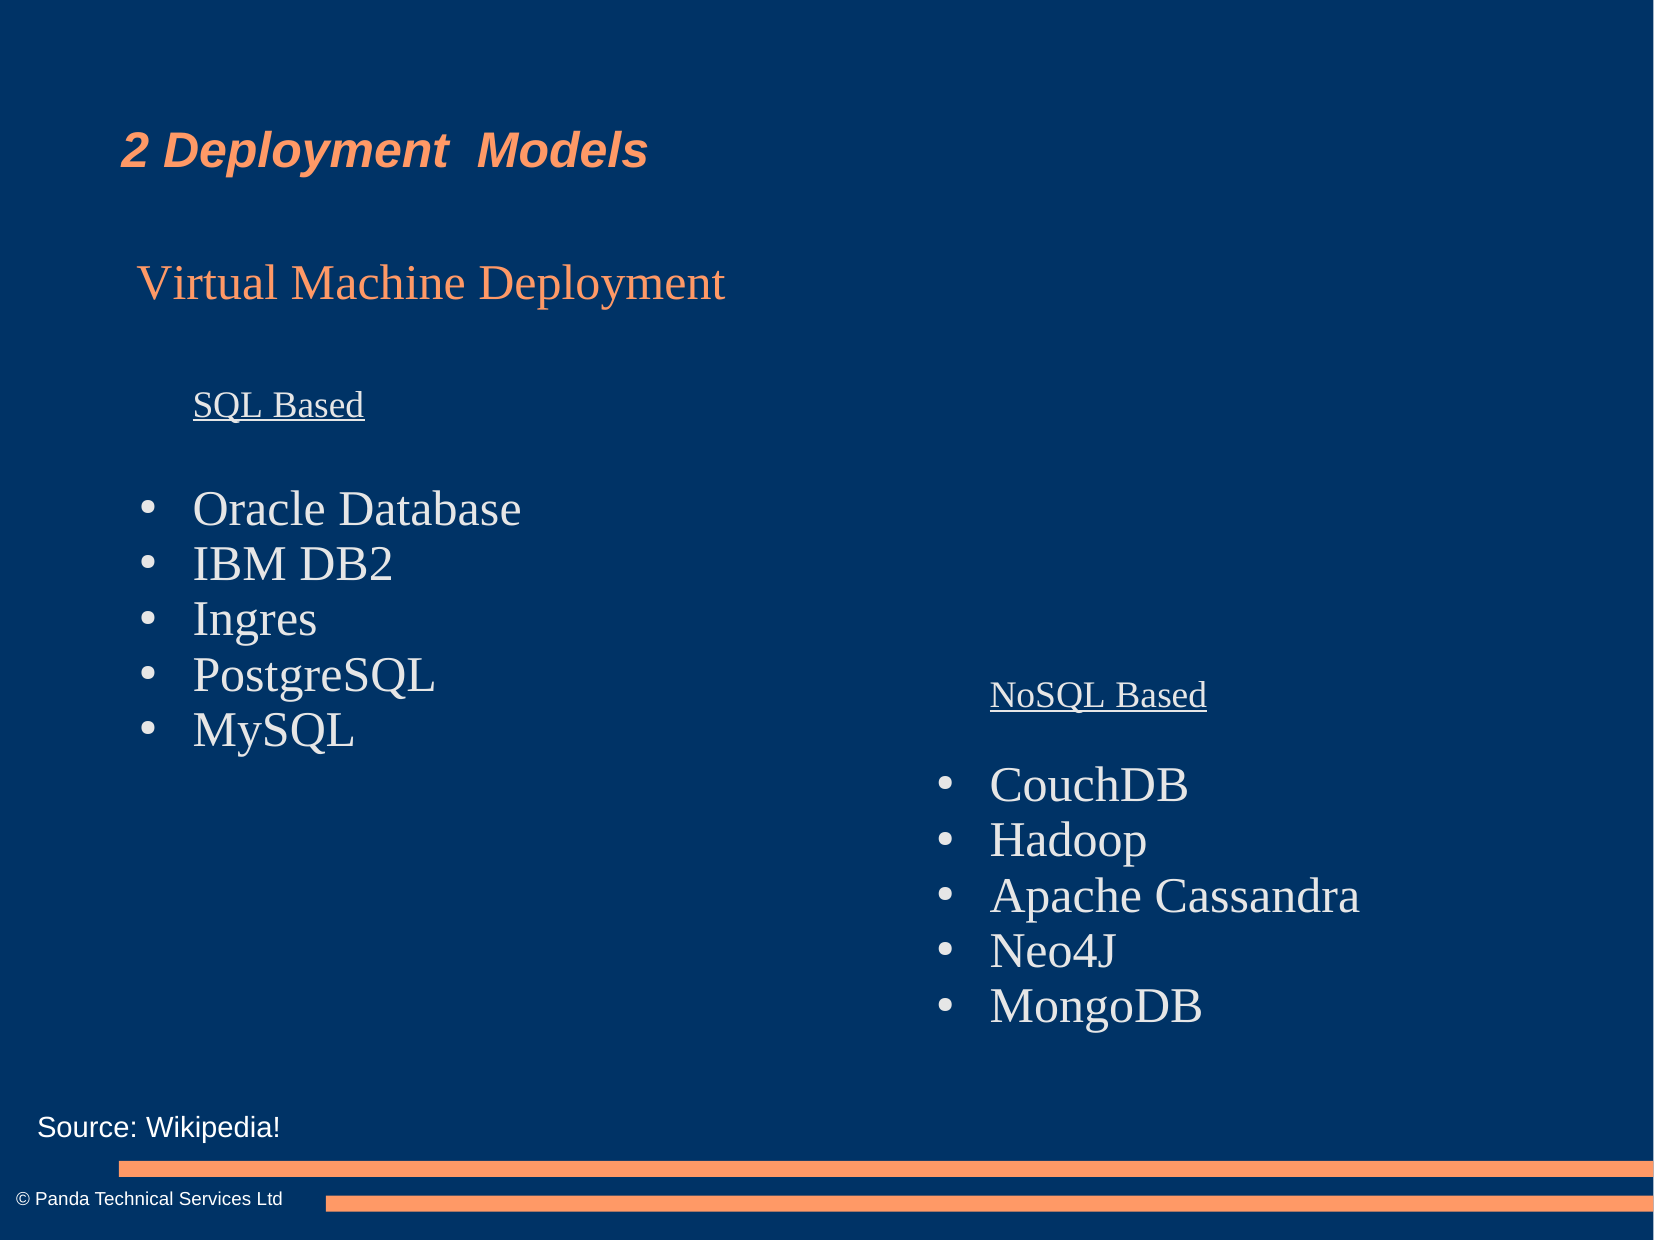

# 2 Deployment Models
Virtual Machine Deployment
SQL Based
Oracle Database
IBM DB2
Ingres
PostgreSQL
MySQL
NoSQL Based
CouchDB
Hadoop
Apache Cassandra
Neo4J
MongoDB
Source: Wikipedia!
© Panda Technical Services Ltd